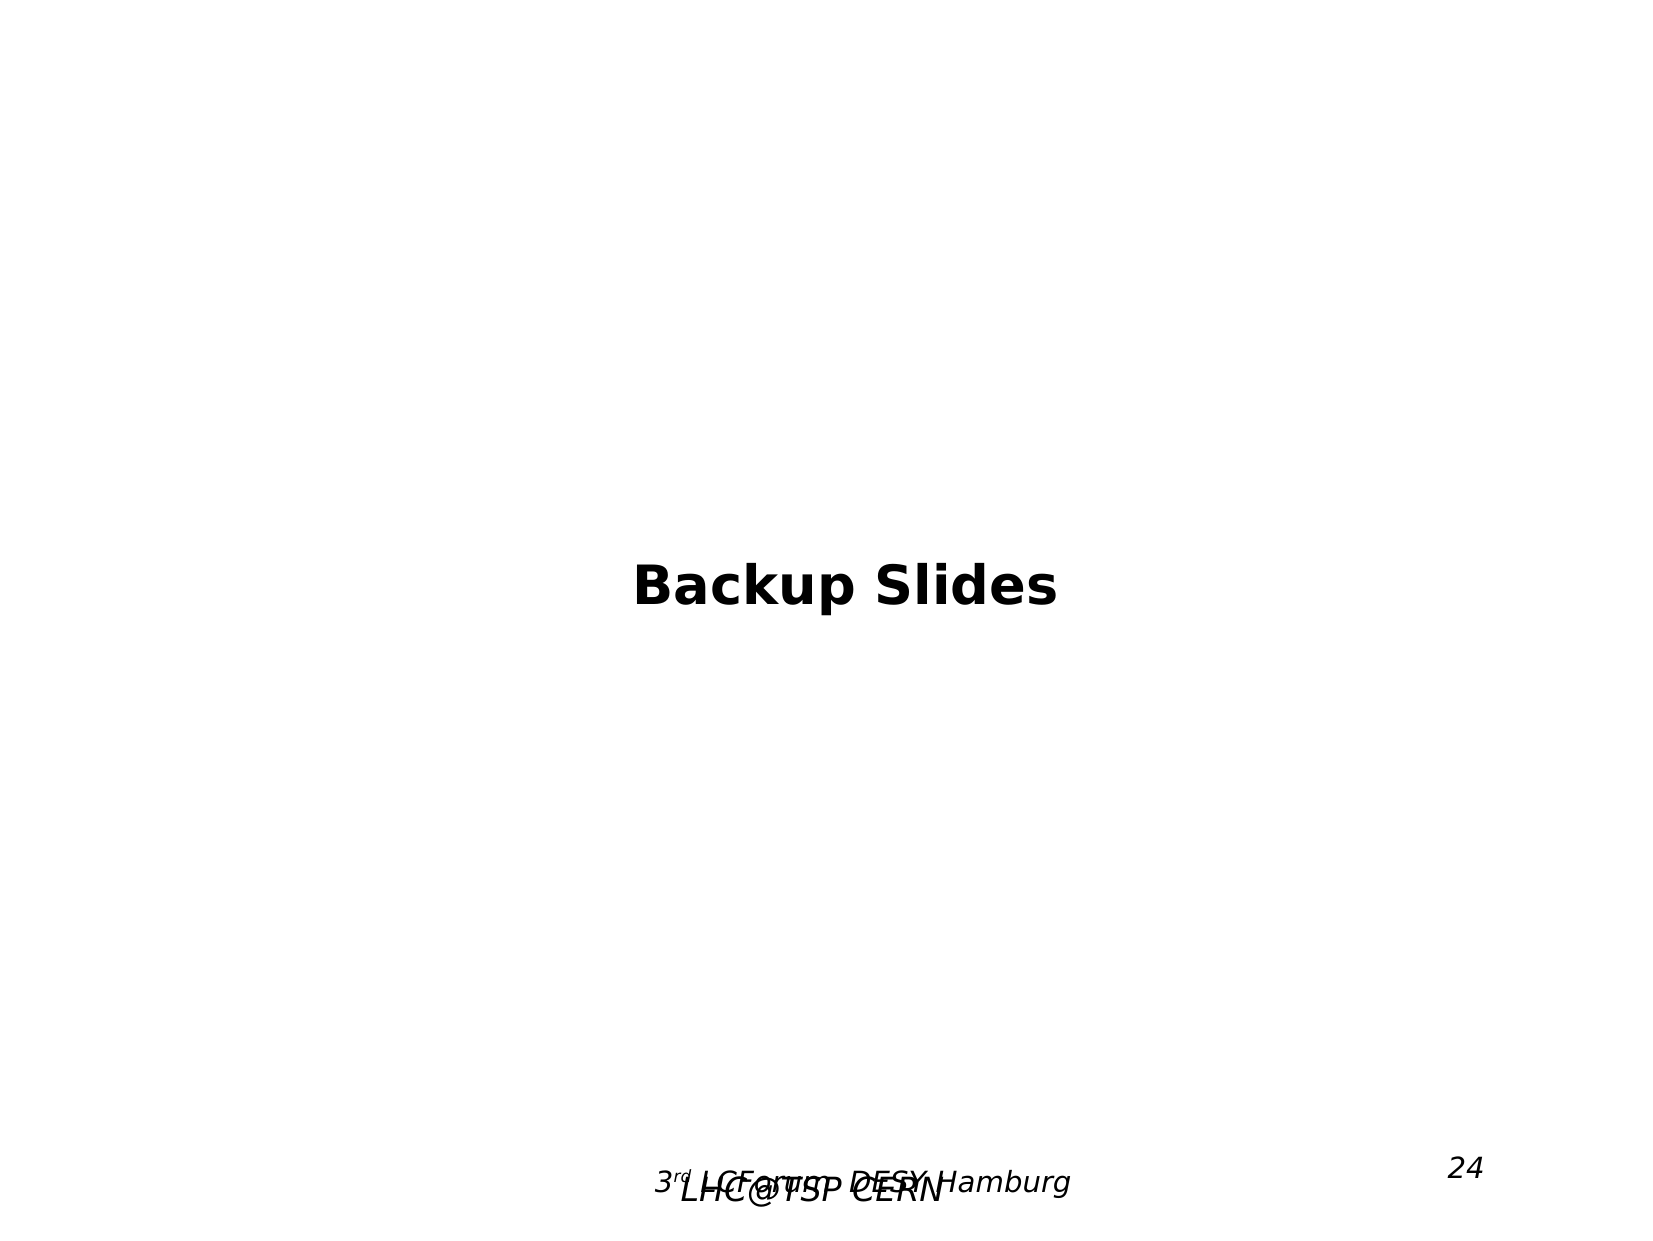

Backup Slides
LHC@TSP CERN
3rd LCForum DESY Hamburg